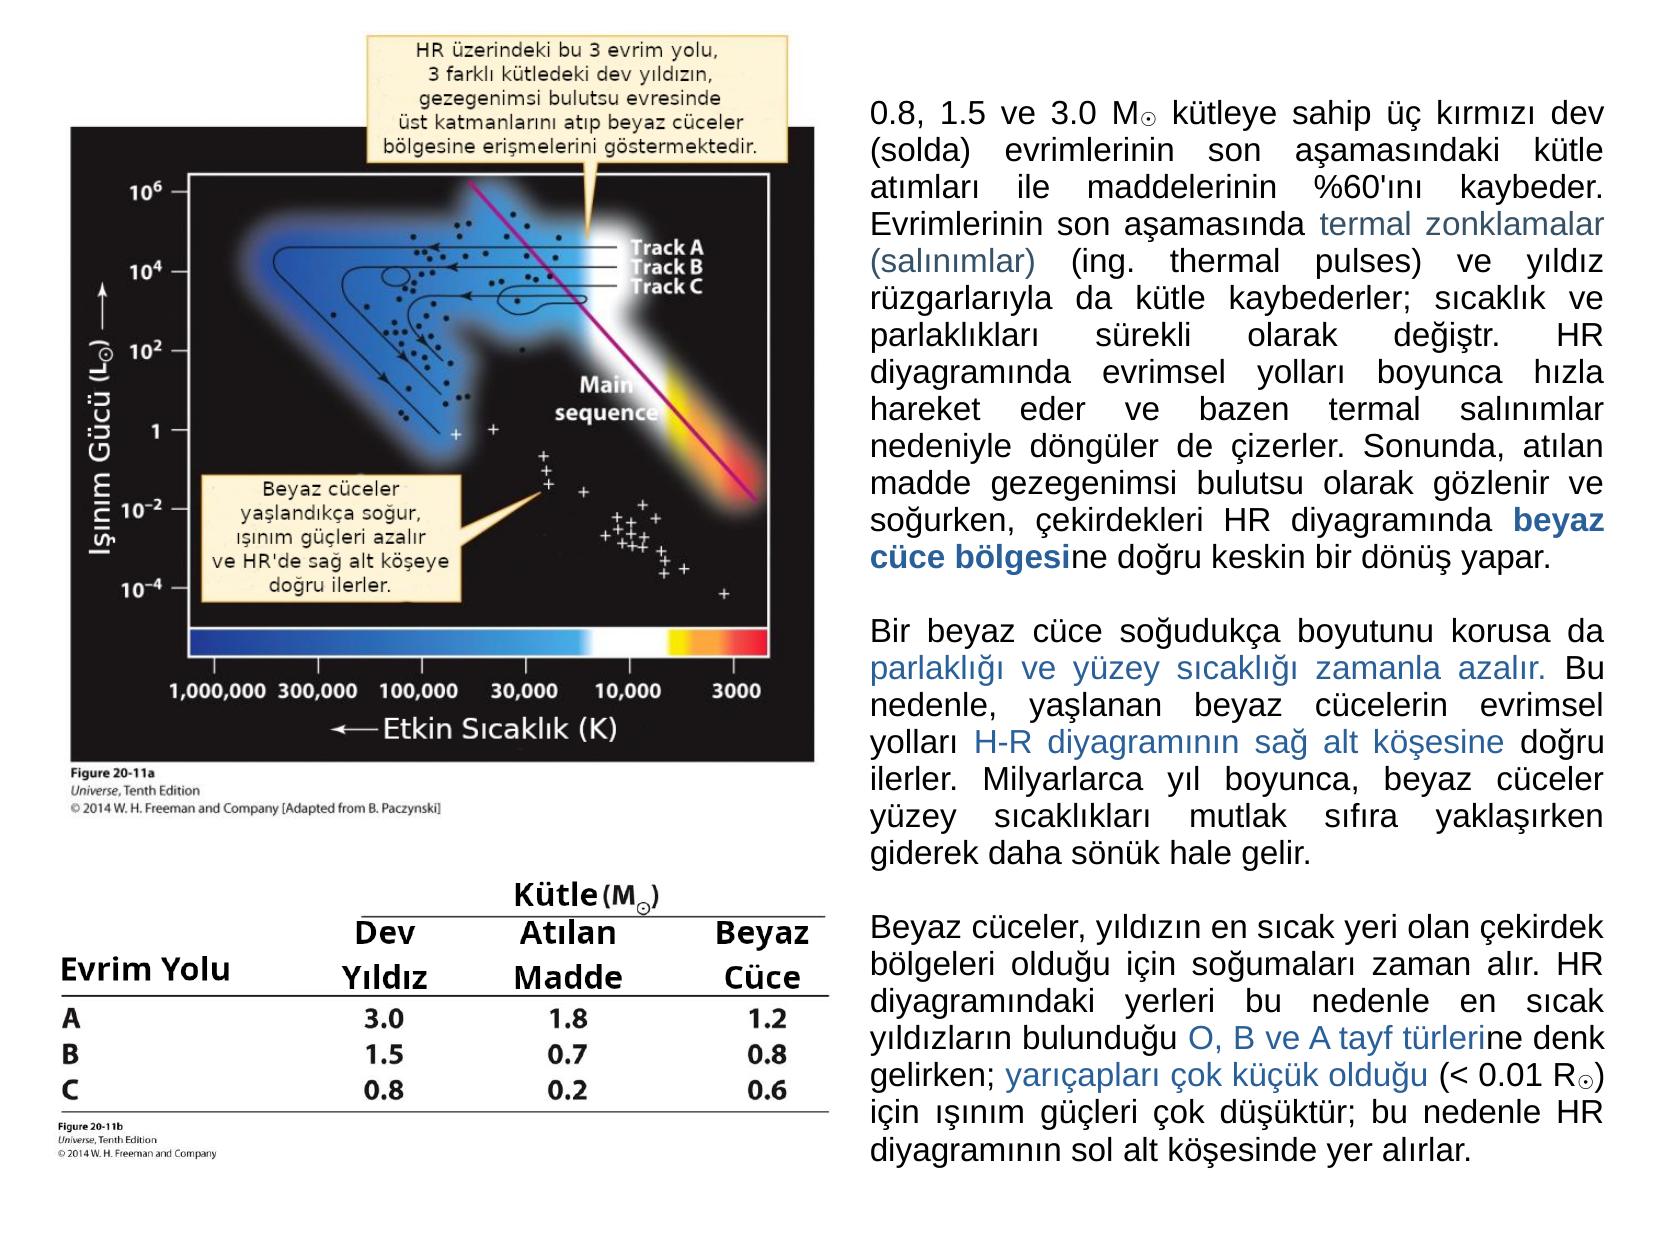

0.8, 1.5 ve 3.0 M☉ kütleye sahip üç kırmızı dev (solda) evrimlerinin son aşamasındaki kütle atımları ile maddelerinin %60'ını kaybeder. Evrimlerinin son aşamasında termal zonklamalar (salınımlar) (ing. thermal pulses) ve yıldız rüzgarlarıyla da kütle kaybederler; sıcaklık ve parlaklıkları sürekli olarak değiştr. HR diyagramında evrimsel yolları boyunca hızla hareket eder ve bazen termal salınımlar nedeniyle döngüler de çizerler. Sonunda, atılan madde gezegenimsi bulutsu olarak gözlenir ve soğurken, çekirdekleri HR diyagramında beyaz cüce bölgesine doğru keskin bir dönüş yapar.
Bir beyaz cüce soğudukça boyutunu korusa da parlaklığı ve yüzey sıcaklığı zamanla azalır. Bu nedenle, yaşlanan beyaz cücelerin evrimsel yolları H-R diyagramının sağ alt köşesine doğru ilerler. Milyarlarca yıl boyunca, beyaz cüceler yüzey sıcaklıkları mutlak sıfıra yaklaşırken giderek daha sönük hale gelir.
Beyaz cüceler, yıldızın en sıcak yeri olan çekirdek bölgeleri olduğu için soğumaları zaman alır. HR diyagramındaki yerleri bu nedenle en sıcak yıldızların bulunduğu O, B ve A tayf türlerine denk gelirken; yarıçapları çok küçük olduğu (< 0.01 R☉) için ışınım güçleri çok düşüktür; bu nedenle HR diyagramının sol alt köşesinde yer alırlar.